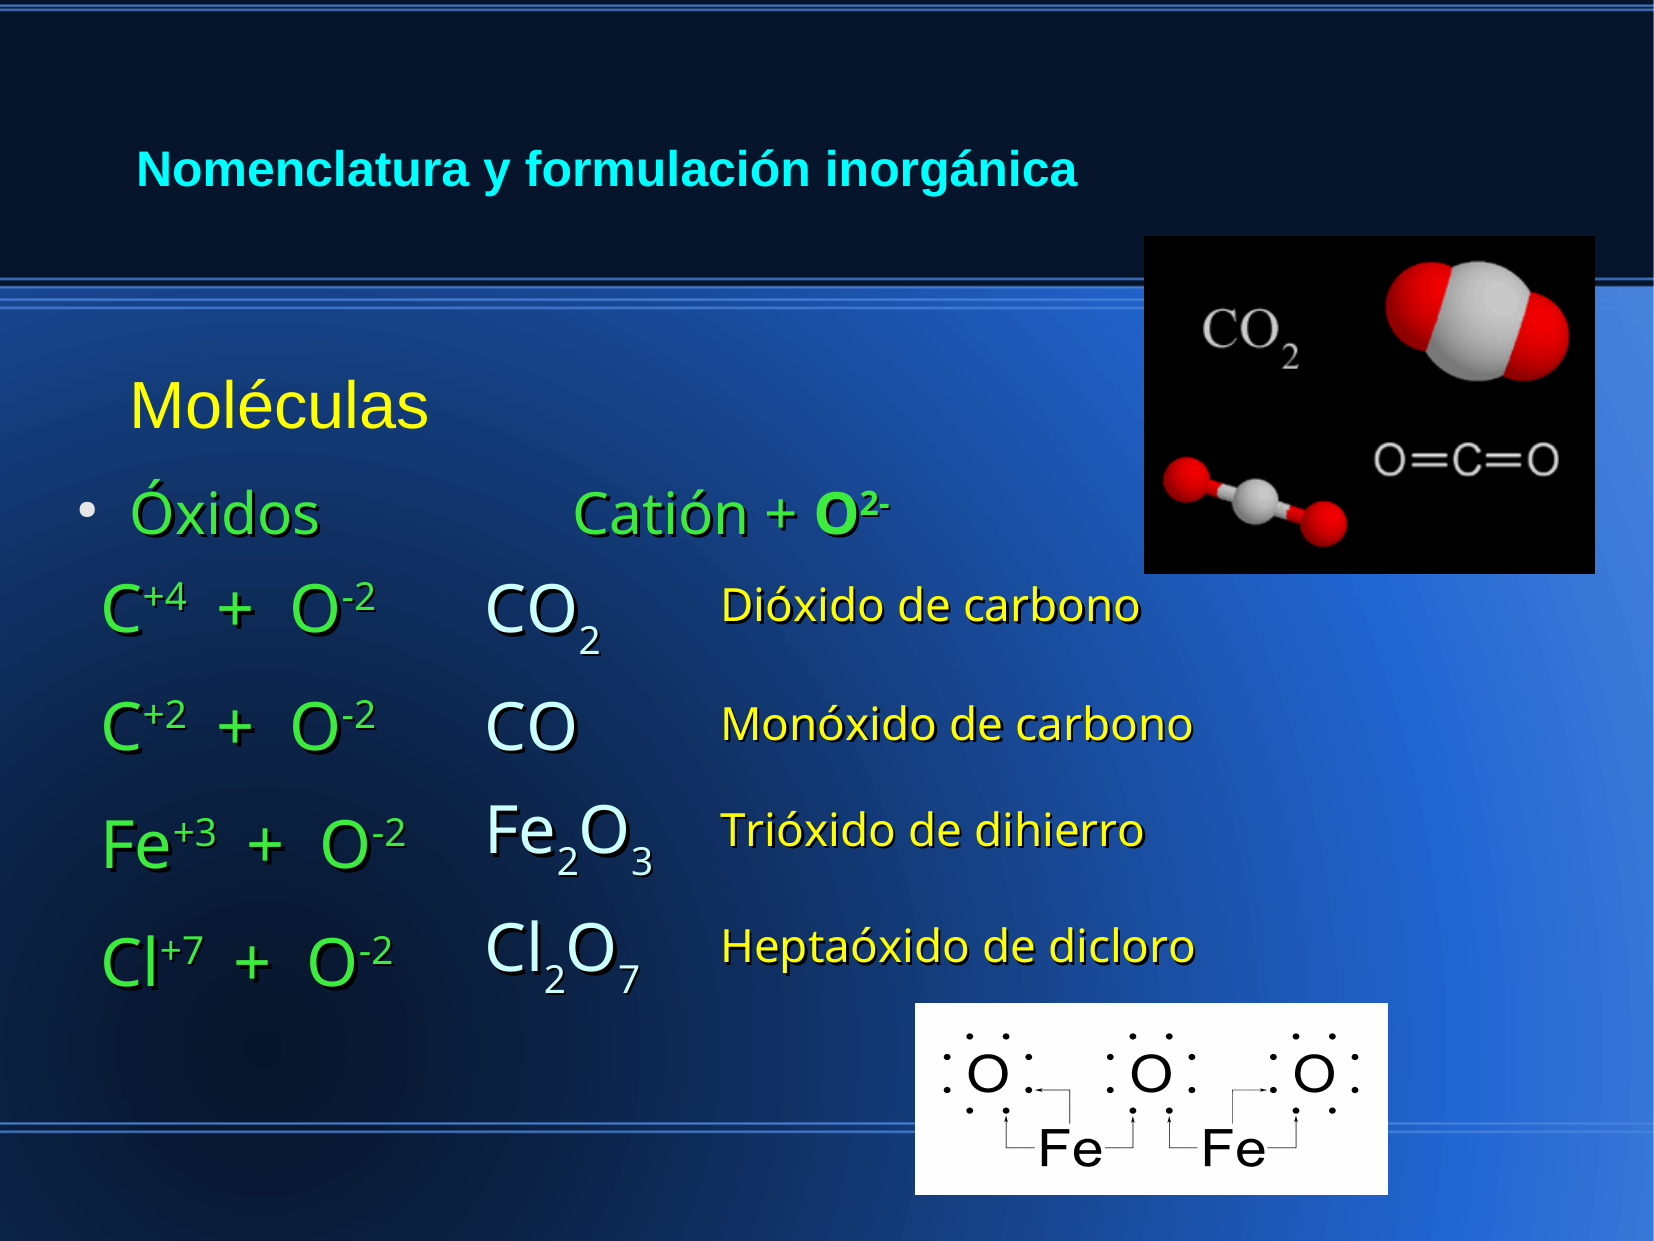

Nomenclatura y formulación inorgánica
# Moléculas
Óxidos				Catión + O2-
C+4 + O-2
CO2
Dióxido de carbono
CO
C+2 + O-2
Monóxido de carbono
Fe2O3
Fe+3 + O-2
Trióxido de dihierro
Cl2O7
Heptaóxido de dicloro
Cl+7 + O-2